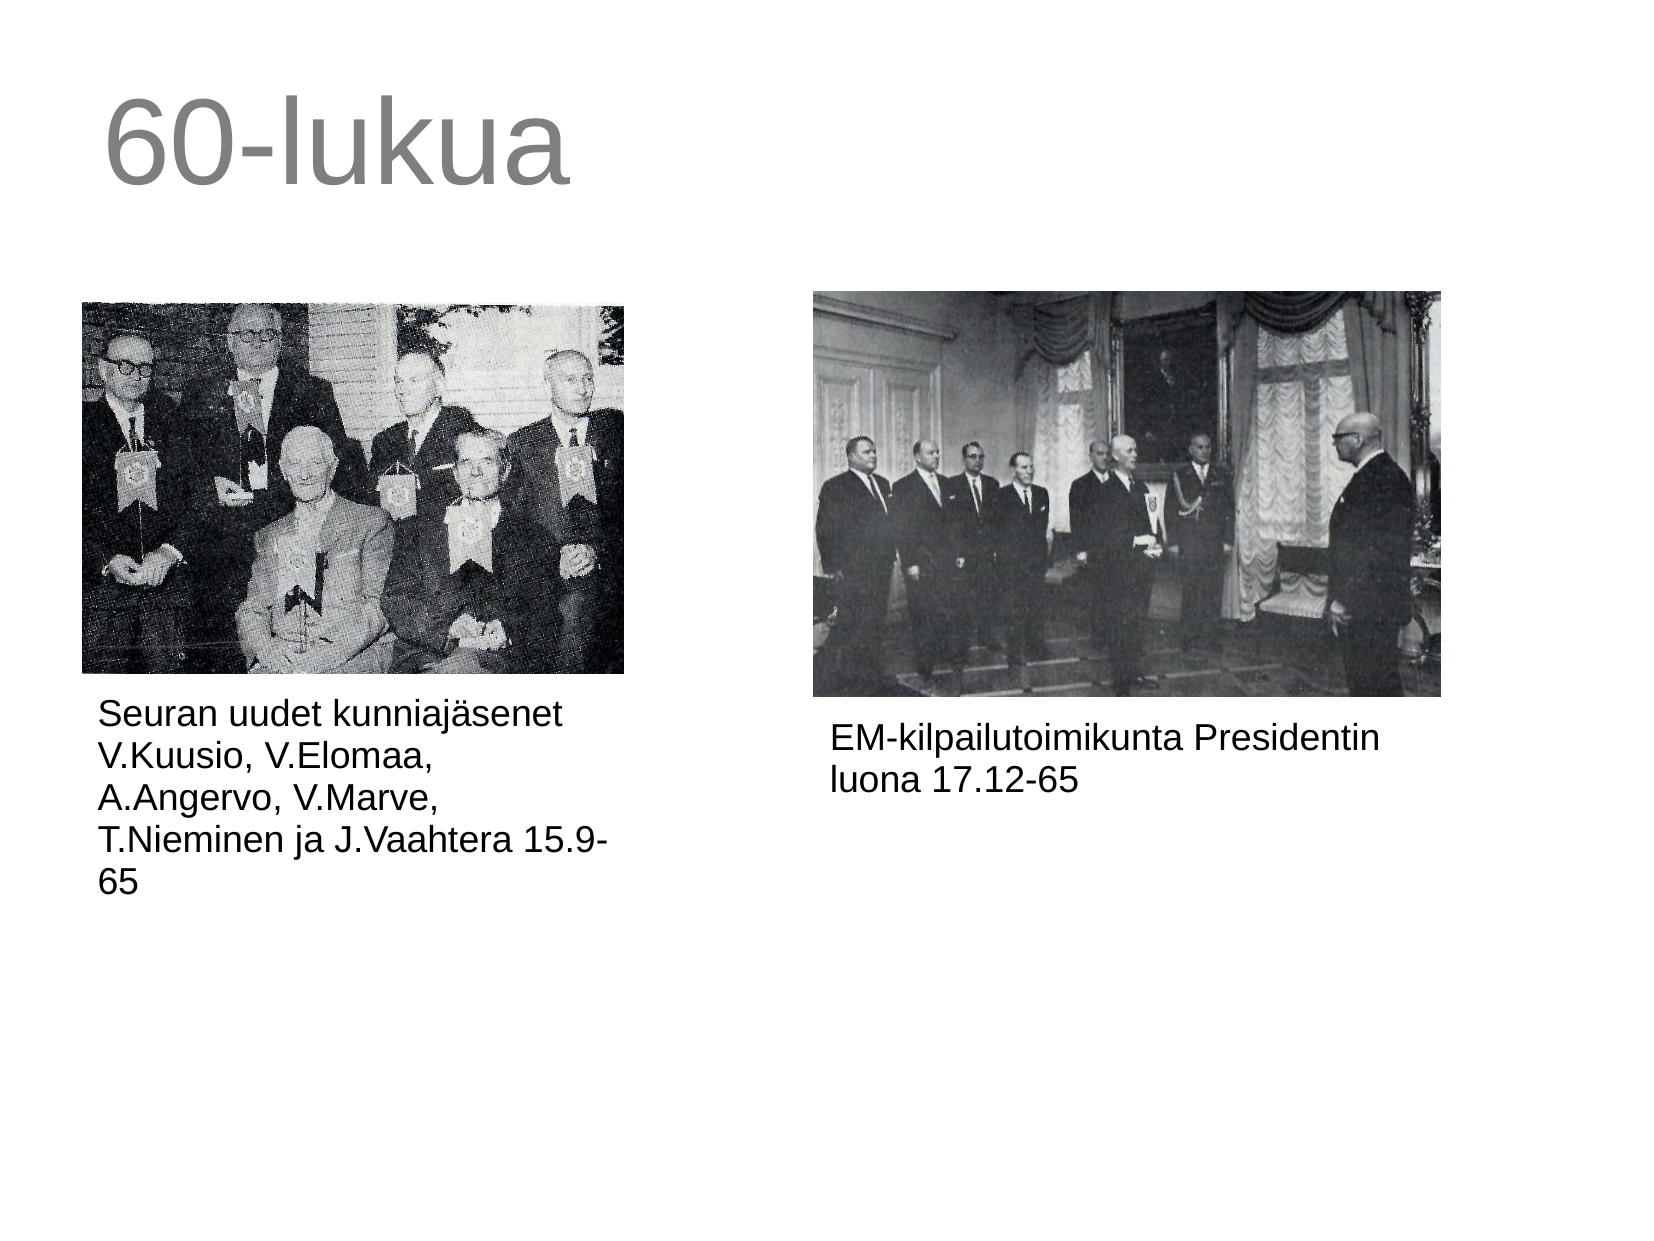

60-lukua
#
Seuran uudet kunniajäsenet V.Kuusio, V.Elomaa, A.Angervo, V.Marve, T.Nieminen ja J.Vaahtera 15.9-65
EM-kilpailutoimikunta Presidentin luona 17.12-65